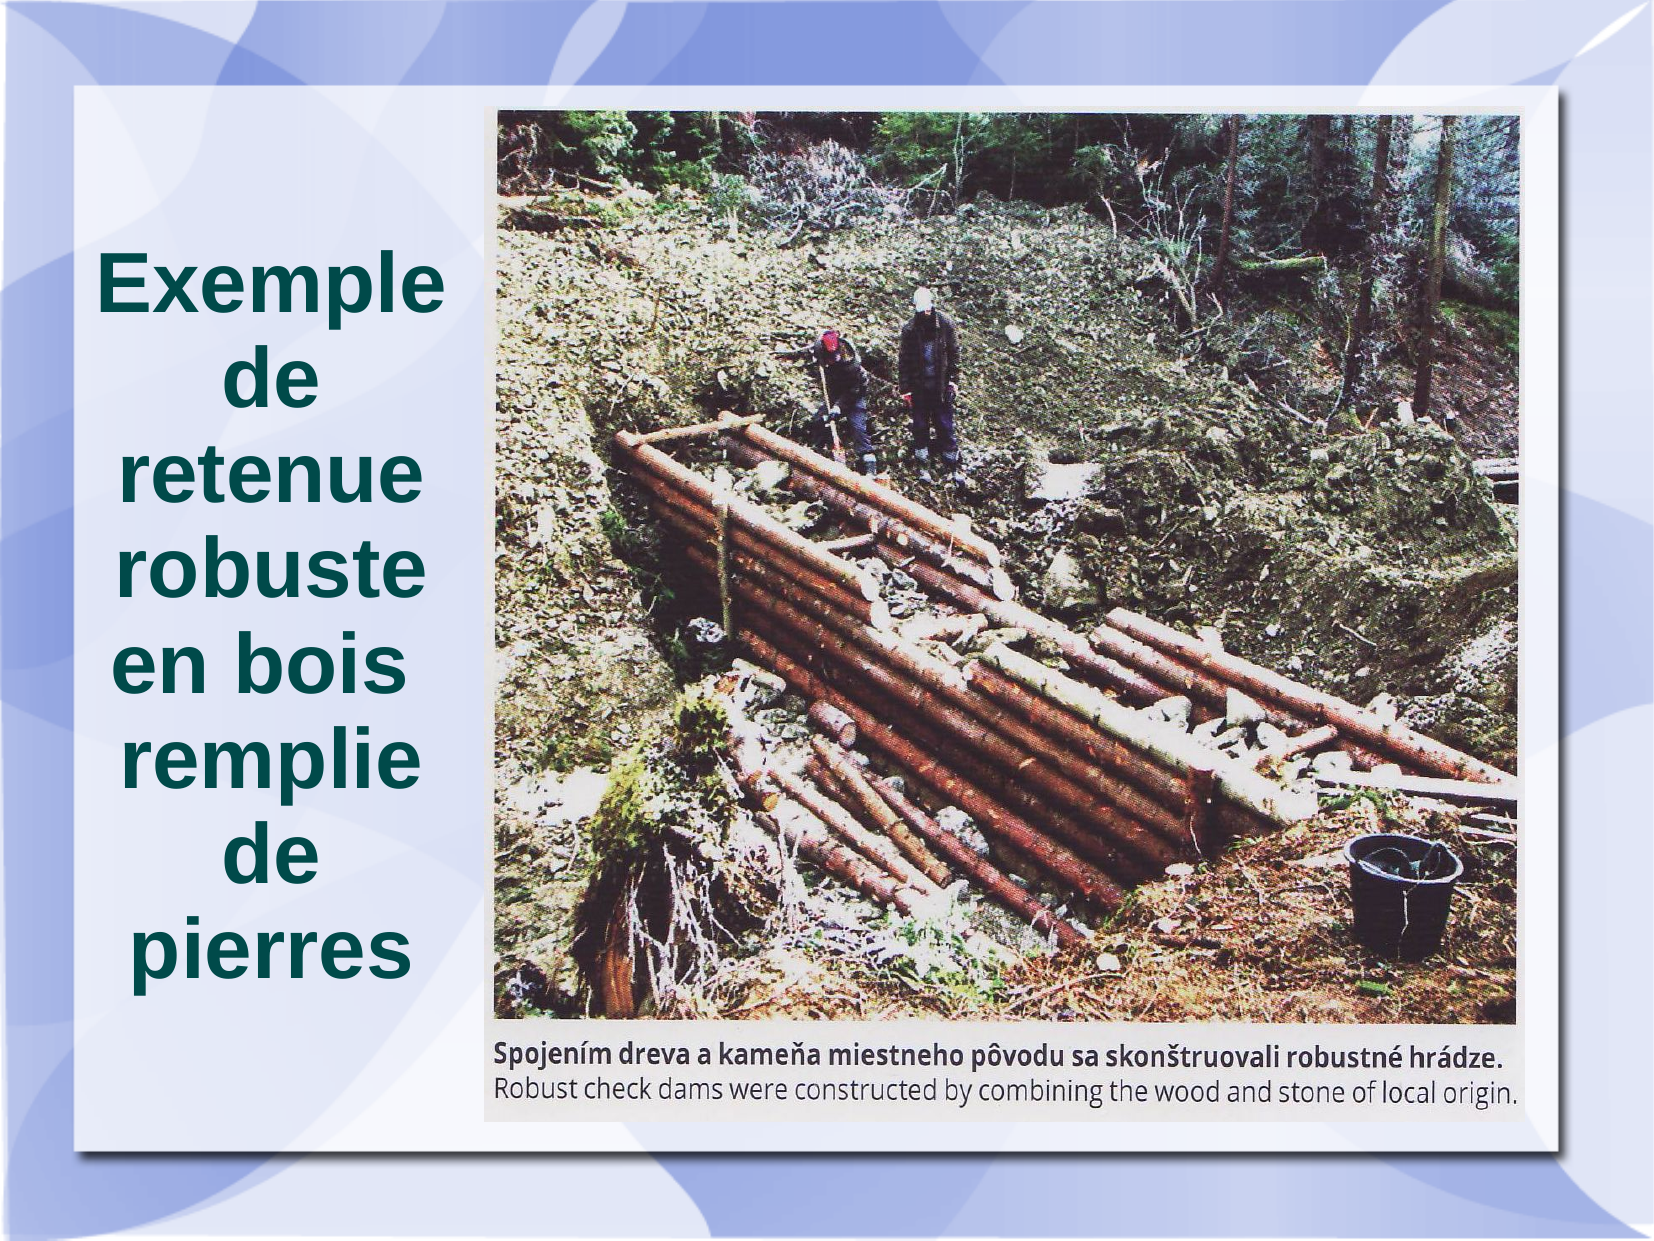

# Exemple de retenue robuste en bois remplie de pierres